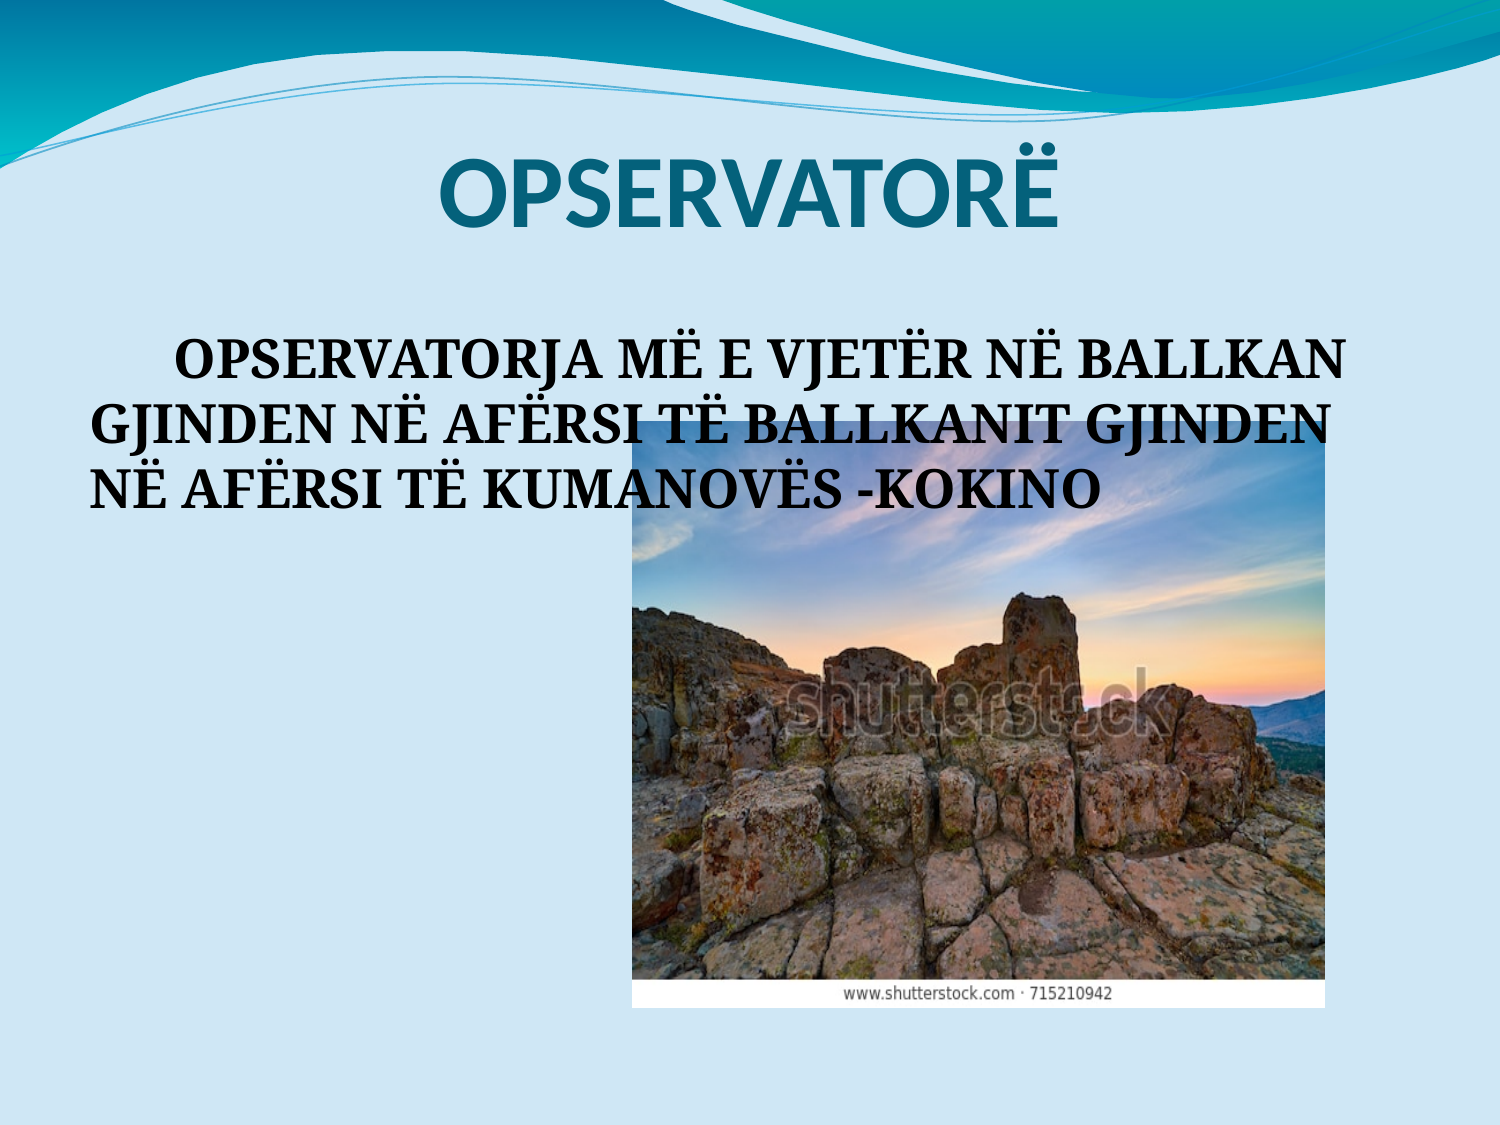

# OPSERVATORË
 OPSERVATORJA MË E VJETËR NË BALLKAN GJINDEN NË AFËRSI TË BALLKANIT GJINDEN NË AFËRSI TË KUMANOVËS -KOKINO